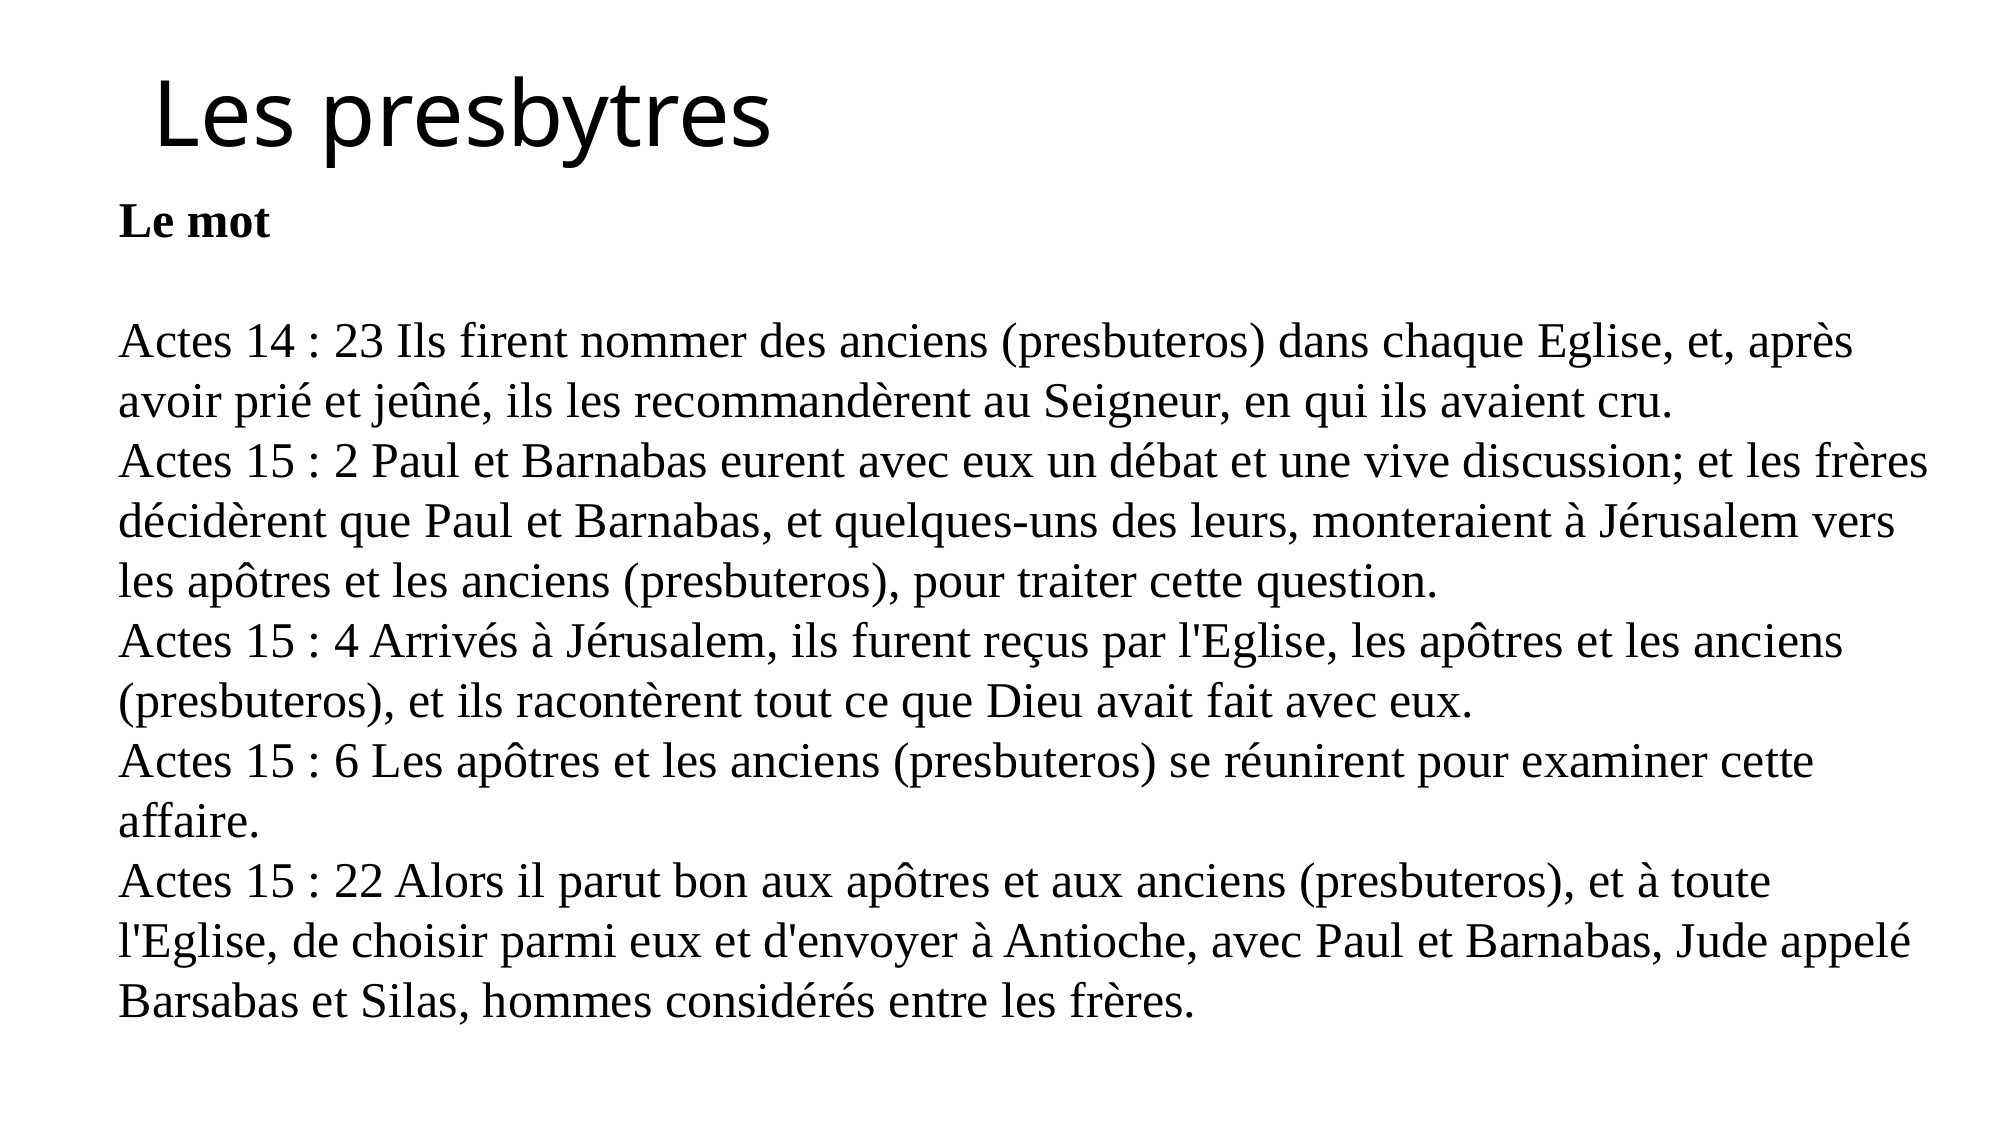

Les presbytres
Le mot
Actes 14 : 23 Ils firent nommer des anciens (presbuteros) dans chaque Eglise, et, après avoir prié et jeûné, ils les recommandèrent au Seigneur, en qui ils avaient cru.
Actes 15 : 2 Paul et Barnabas eurent avec eux un débat et une vive discussion; et les frères décidèrent que Paul et Barnabas, et quelques-uns des leurs, monteraient à Jérusalem vers les apôtres et les anciens (presbuteros), pour traiter cette question.
Actes 15 : 4 Arrivés à Jérusalem, ils furent reçus par l'Eglise, les apôtres et les anciens (presbuteros), et ils racontèrent tout ce que Dieu avait fait avec eux.
Actes 15 : 6 Les apôtres et les anciens (presbuteros) se réunirent pour examiner cette affaire.
Actes 15 : 22 Alors il parut bon aux apôtres et aux anciens (presbuteros), et à toute l'Eglise, de choisir parmi eux et d'envoyer à Antioche, avec Paul et Barnabas, Jude appelé Barsabas et Silas, hommes considérés entre les frères.